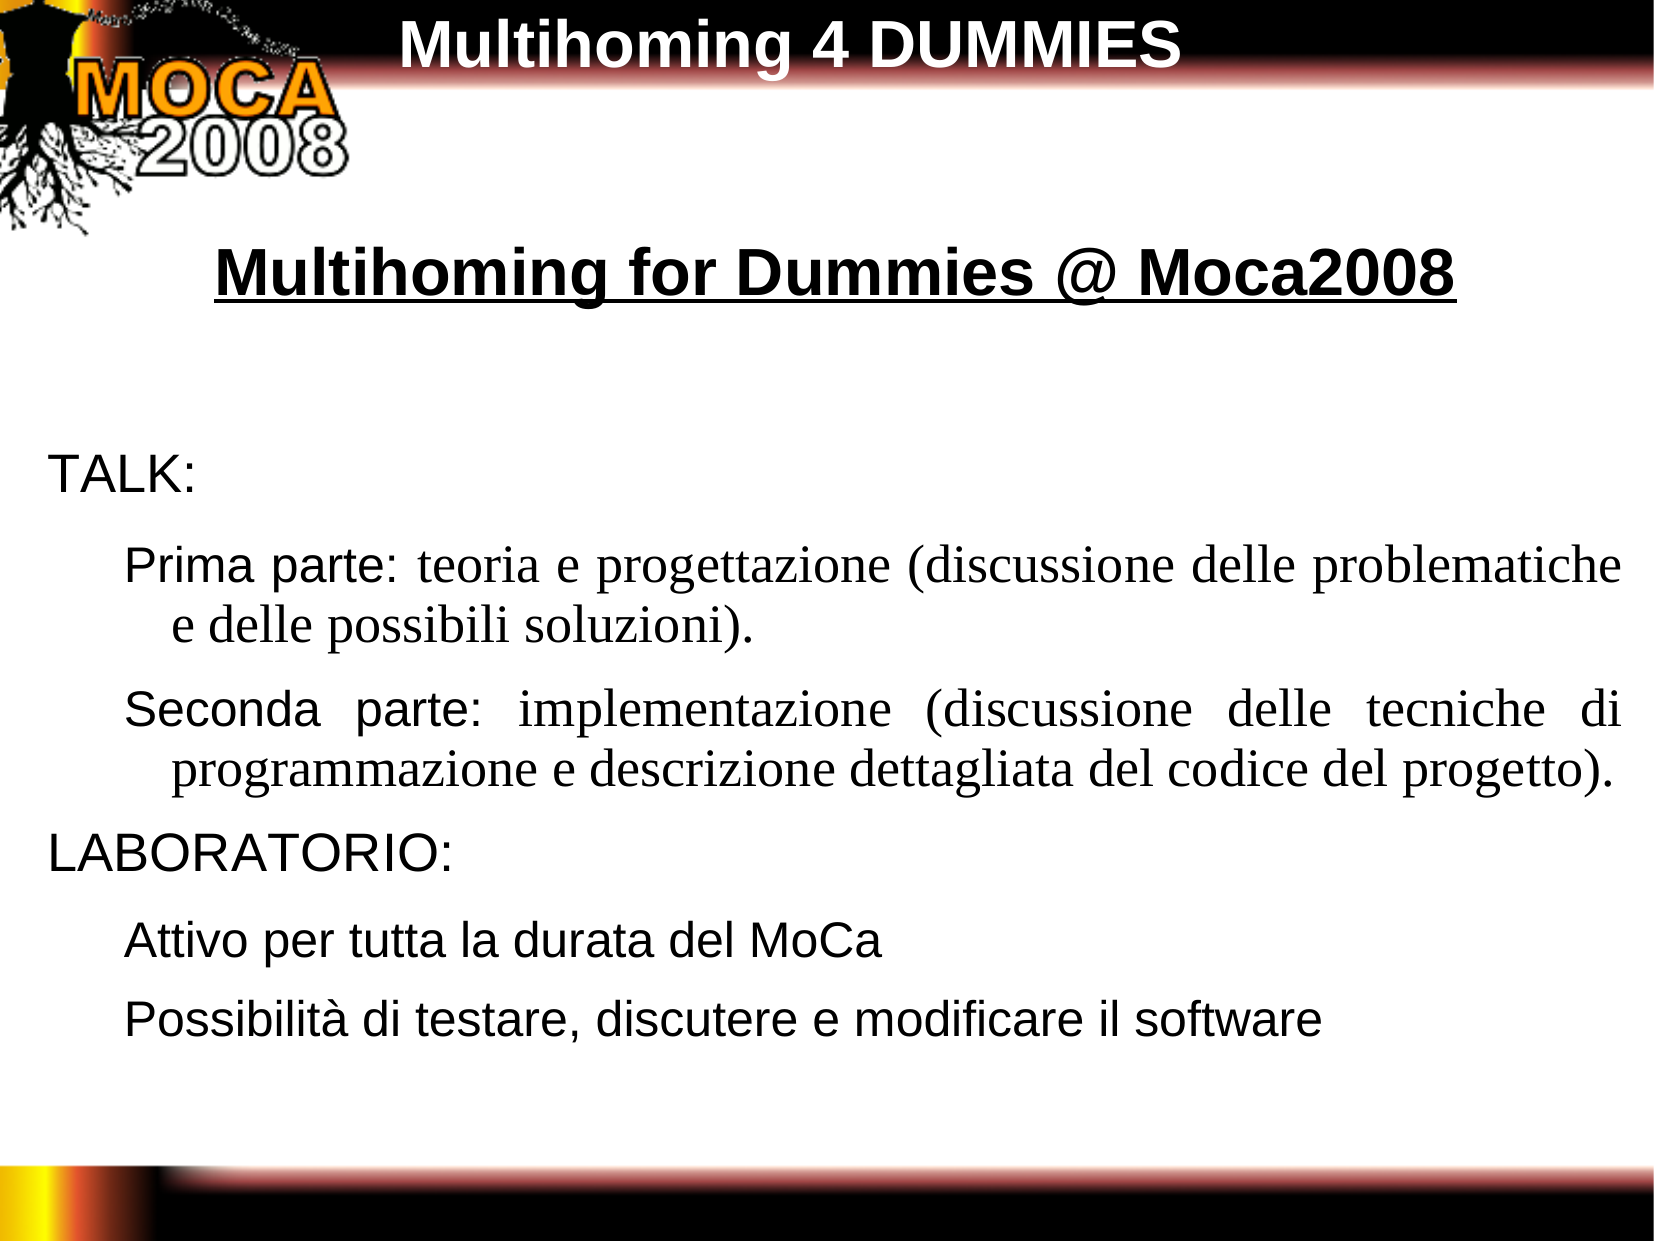

# Multihoming 4 DUMMIES
Multihoming for Dummies @ Moca2008
TALK:
Prima parte: teoria e progettazione (discussione delle problematiche e delle possibili soluzioni).
Seconda parte: implementazione (discussione delle tecniche di programmazione e descrizione dettagliata del codice del progetto).
LABORATORIO:
Attivo per tutta la durata del MoCa
Possibilità di testare, discutere e modificare il software